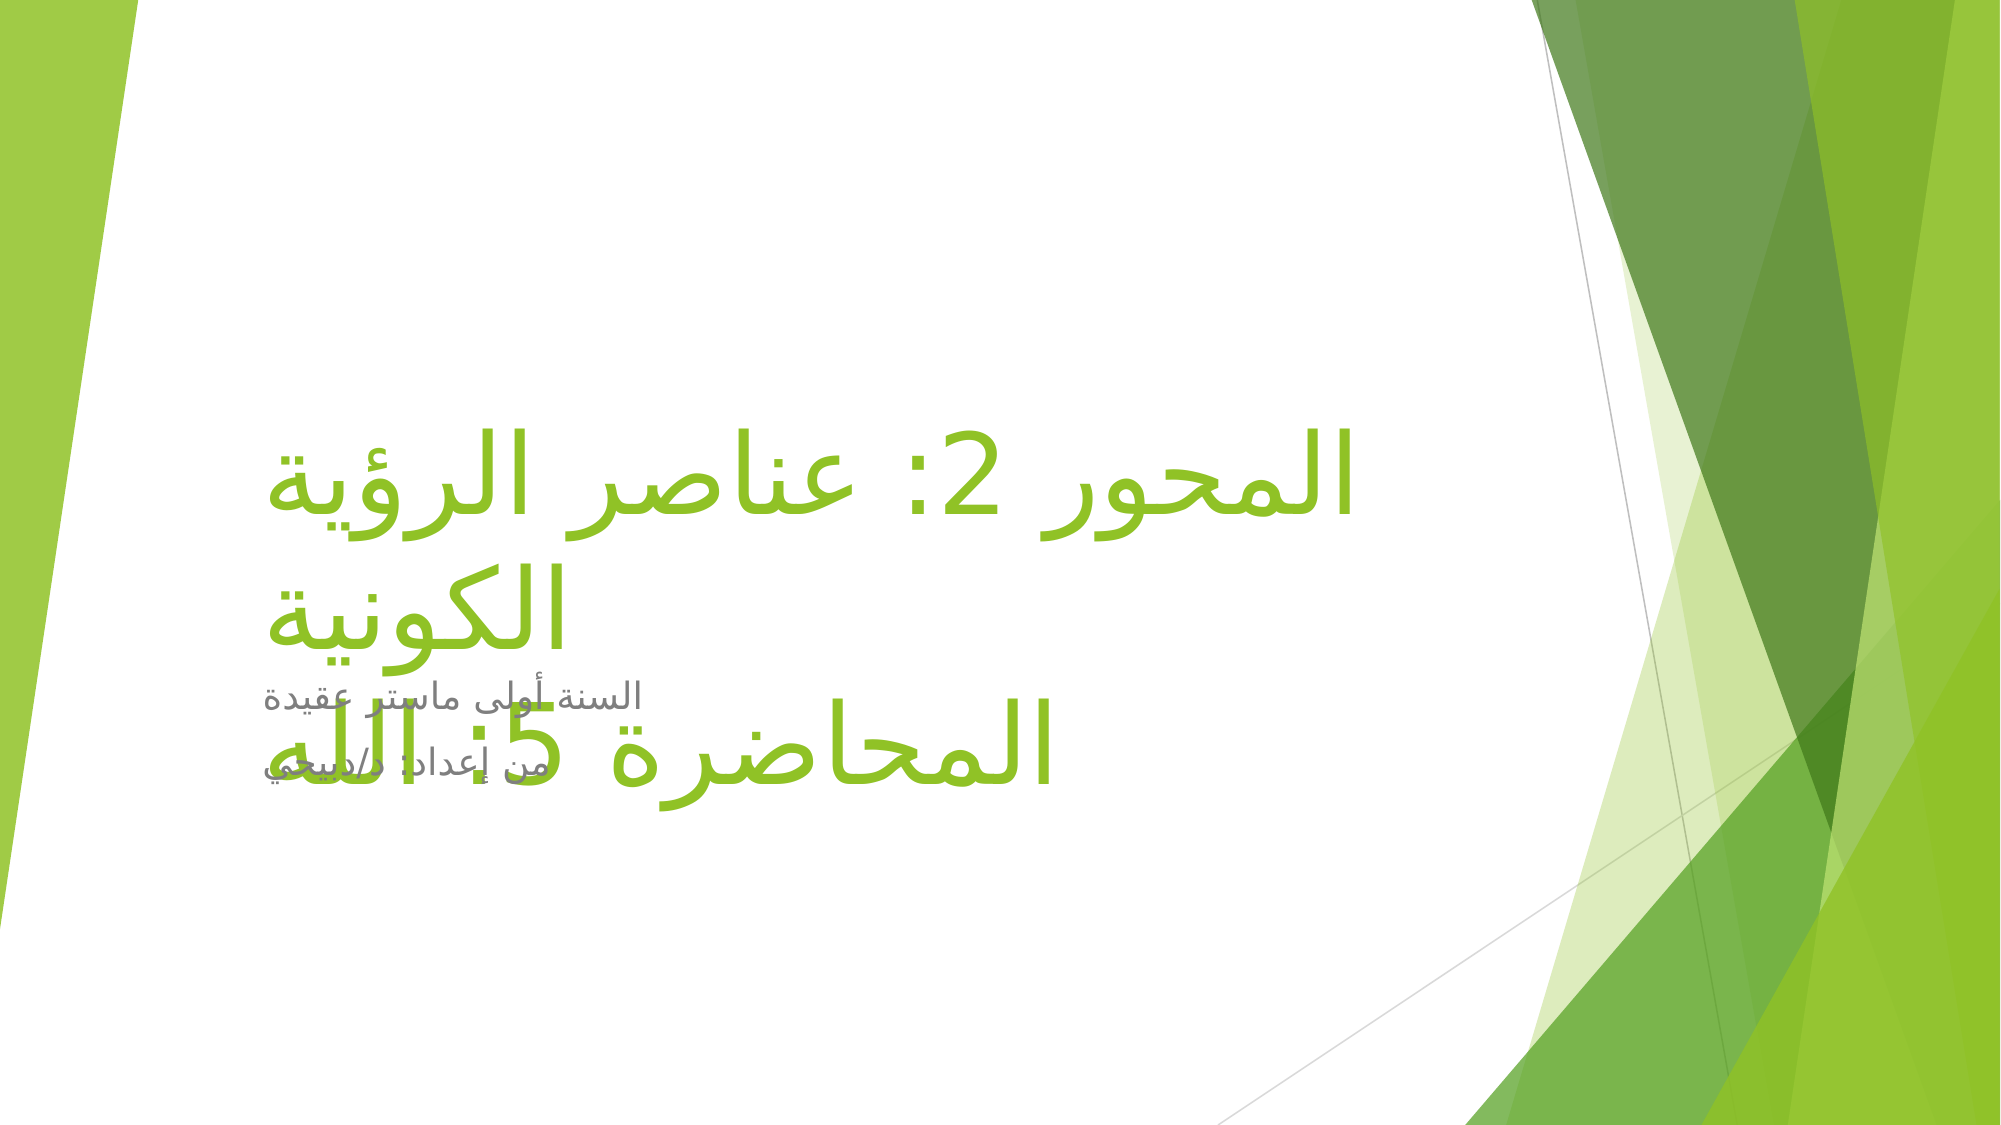

# المحور 2: عناصر الرؤية الكونية المحاضرة 5: الله
السنة أولى ماستر عقيدة
من إعداد: د/دبيحي